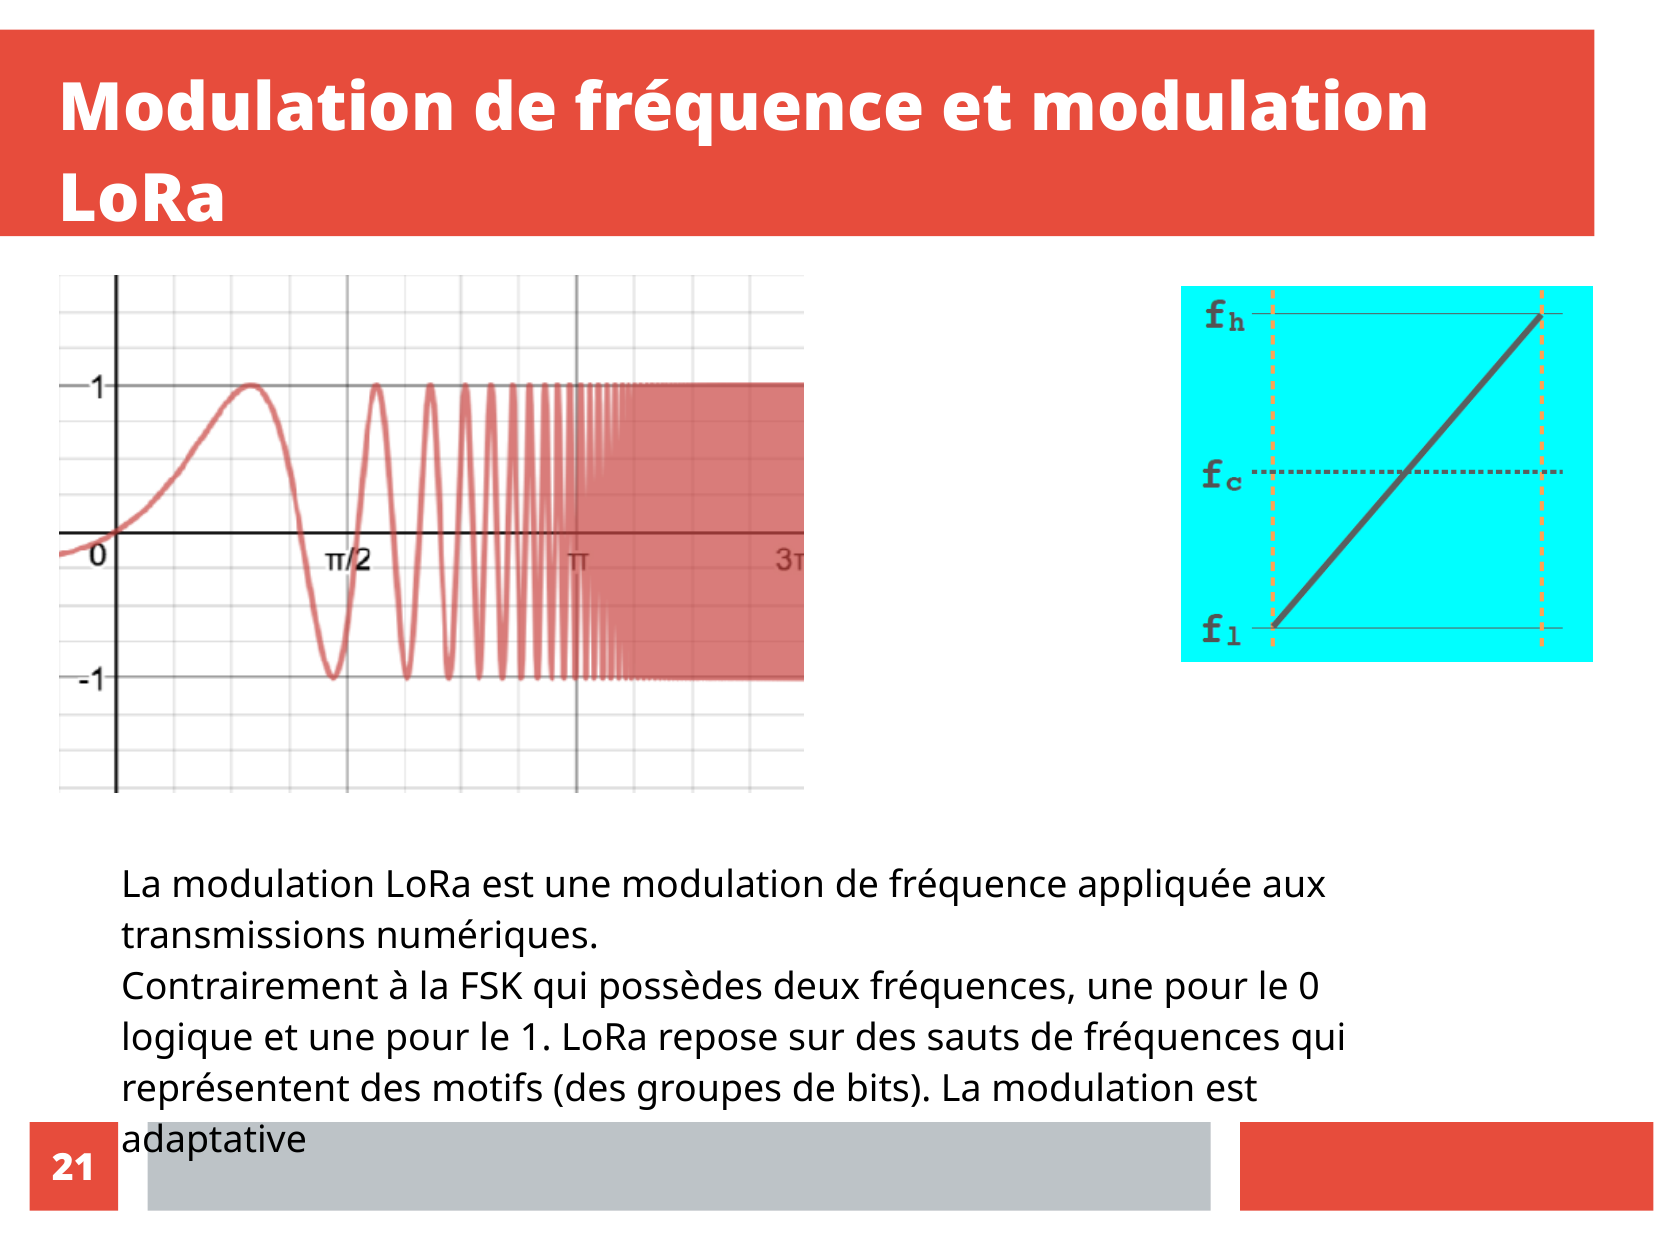

# Modulation de fréquence et modulation LoRa
La modulation LoRa est une modulation de fréquence appliquée aux transmissions numériques.
Contrairement à la FSK qui possèdes deux fréquences, une pour le 0 logique et une pour le 1. LoRa repose sur des sauts de fréquences qui représentent des motifs (des groupes de bits). La modulation est adaptative
21